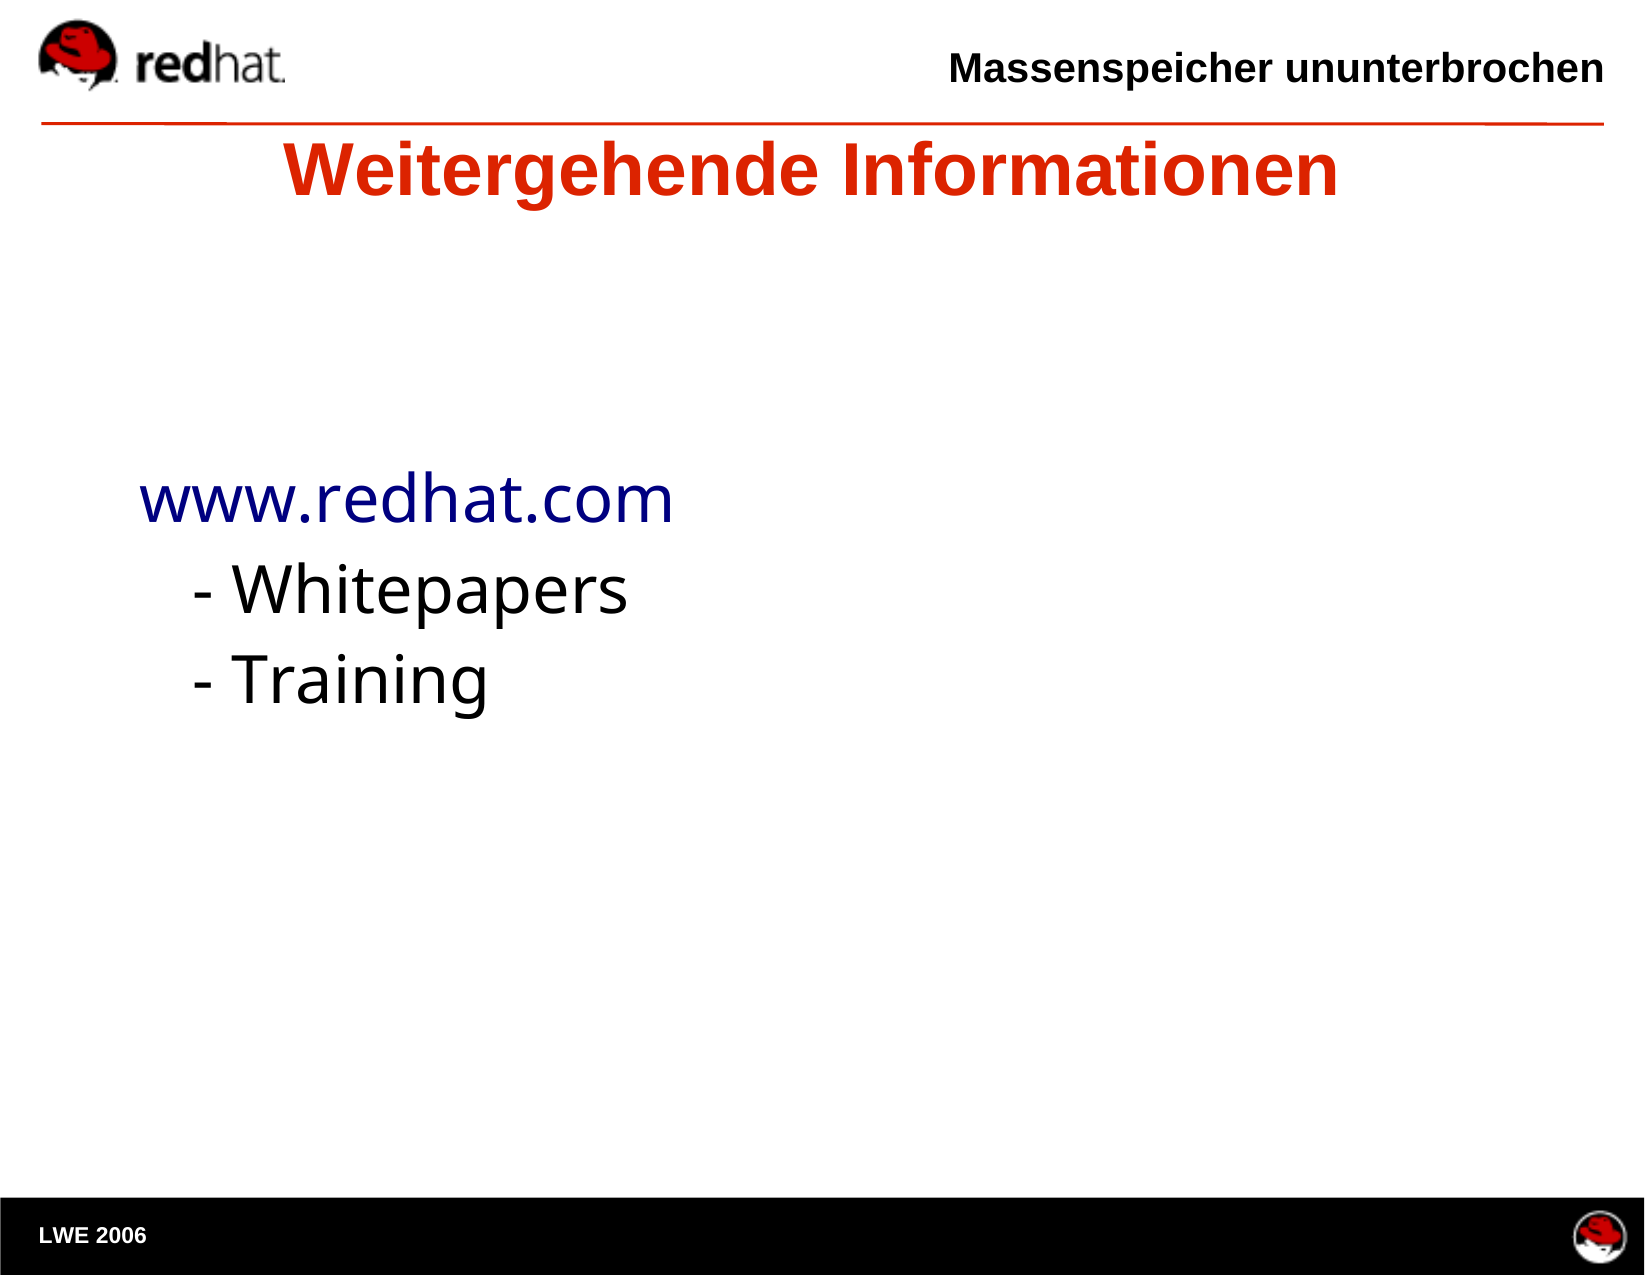

Massenspeicher ununterbrochen
Weitergehende Informationen
#
www.redhat.com
- Whitepapers
- Training
LWE 2006